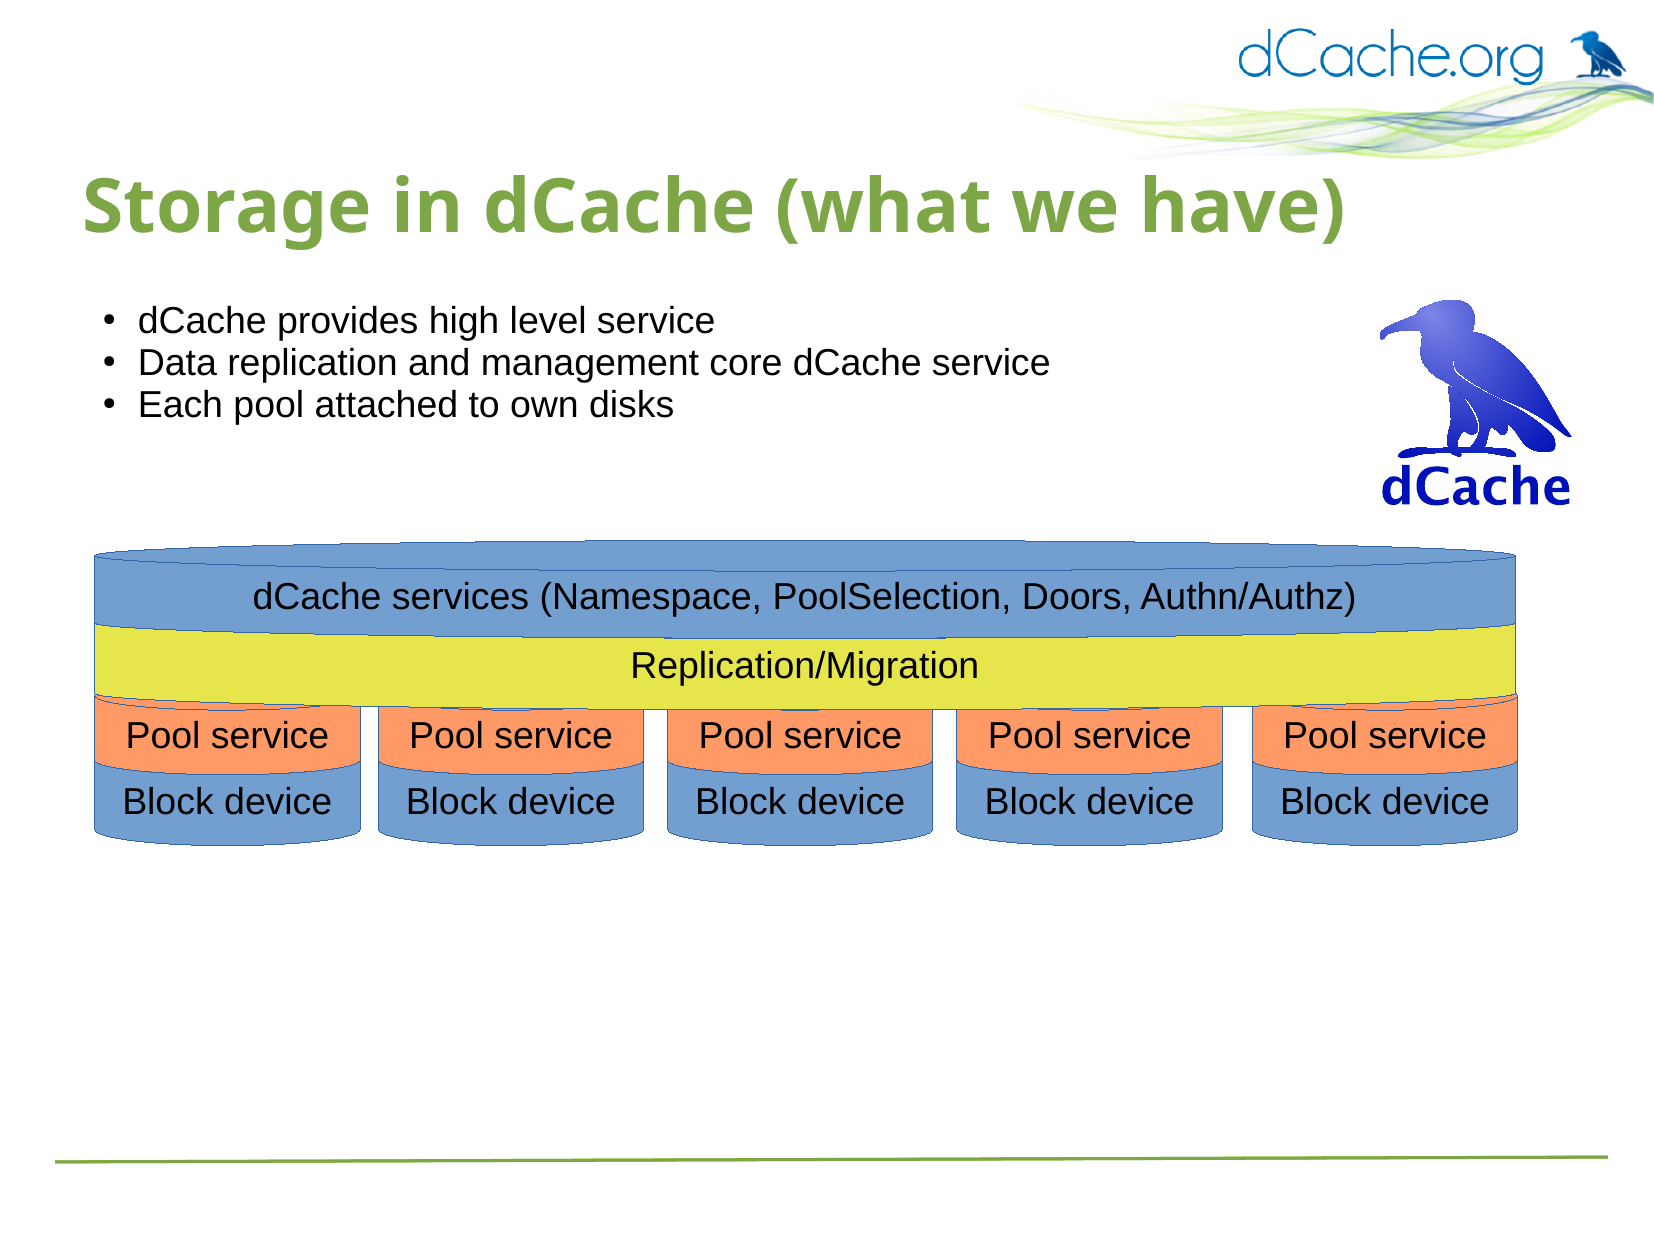

# Storage in dCache (what we have)
dCache provides high level service
Data replication and management core dCache service
Each pool attached to own disks
dCache services (Namespace, PoolSelection, Doors, Authn/Authz)
Replication/Migration
Pool service
Pool service
Pool service
Pool service
Pool service
Block device
Block device
Block device
Block device
Block device